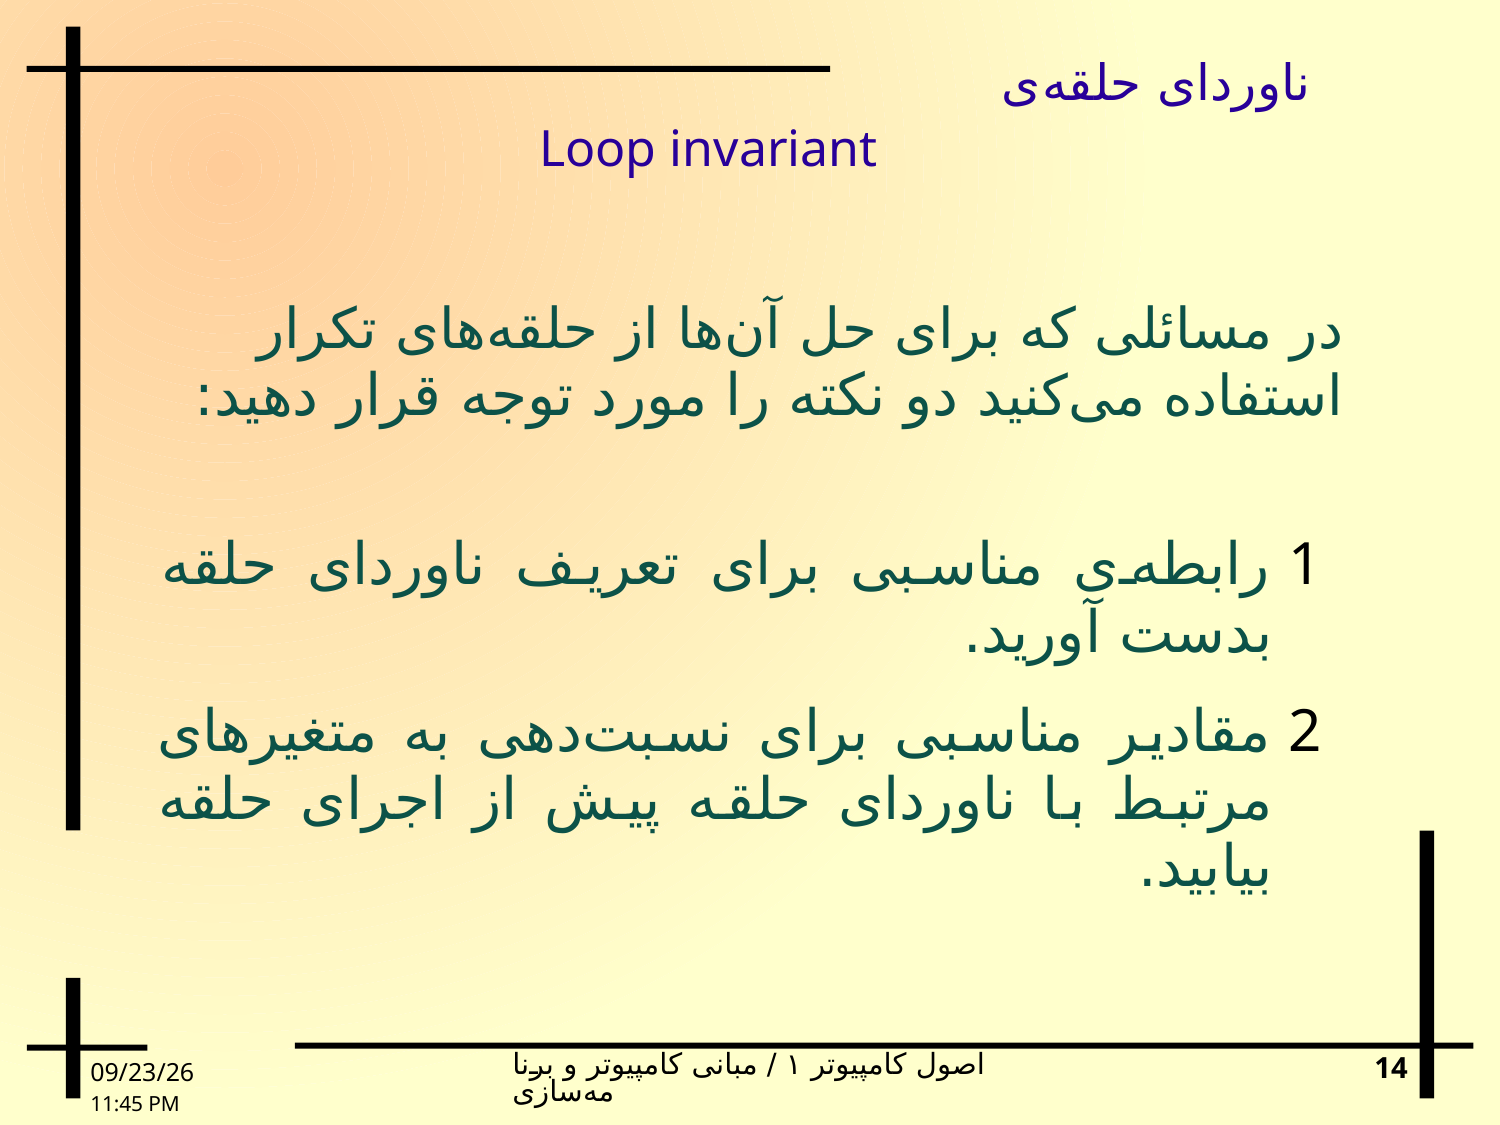

# ناوردای حلقه‌ی Loop invariant
در مسائلی که برای حل آن‌ها از حلقه‌های تکرار استفاده می‌کنید دو نکته را مورد توجه قرار دهید:
رابطه‌ی مناسبی برای تعریف ناوردای حلقه بدست آورید.
مقادیر مناسبی برای نسبت‌دهی به متغیرهای مرتبط با ناوردای حلقه پیش از اجرای حلقه بیابید.
اصول کامپیوتر ۱ / مبانی کامپیوتر و برنامه‌سازی
14